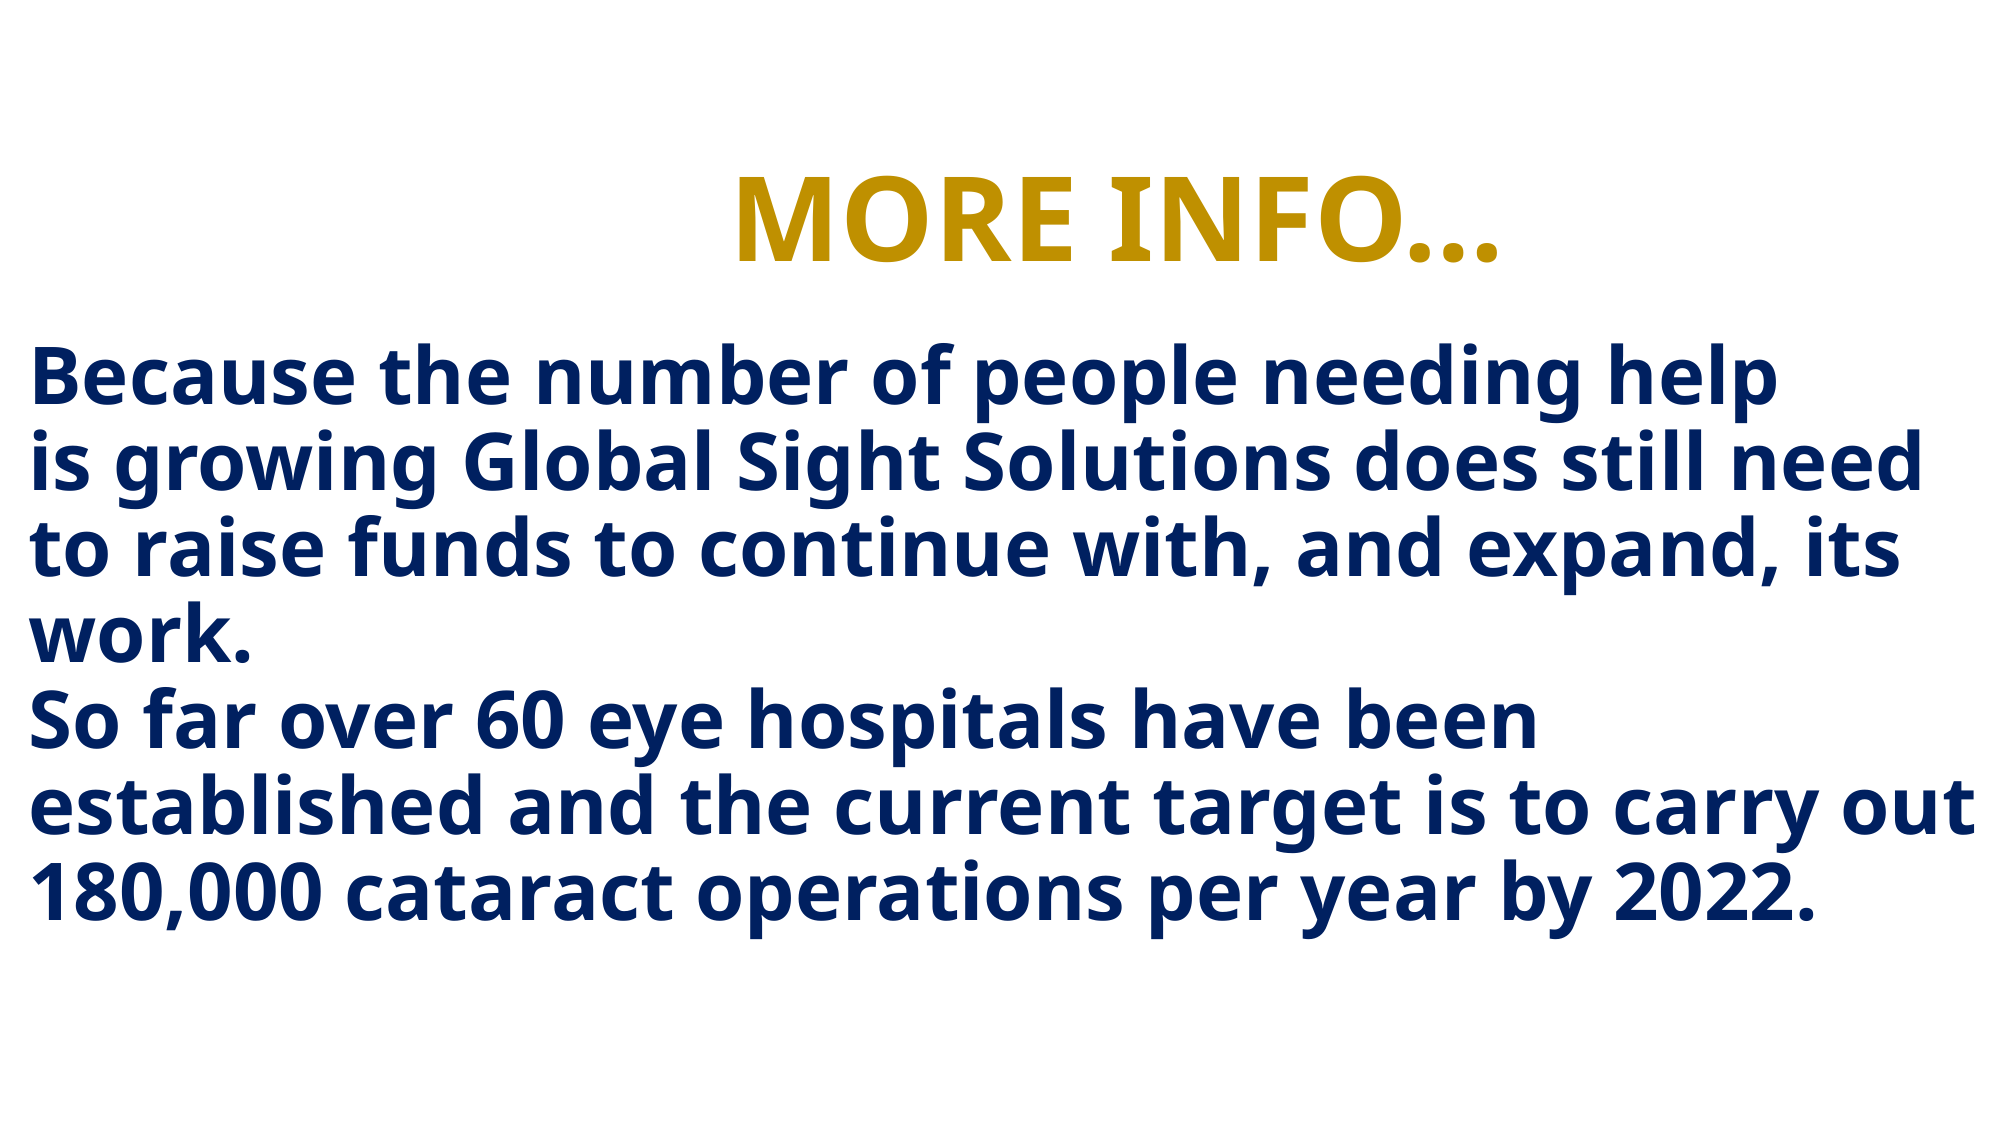

# MORE INFO… Because the number of people needing help is growing Global Sight Solutions does still need to raise funds to continue with, and expand, its work. So far over 60 eye hospitals have been established and the current target is to carry out 180,000 cataract operations per year by 2022.